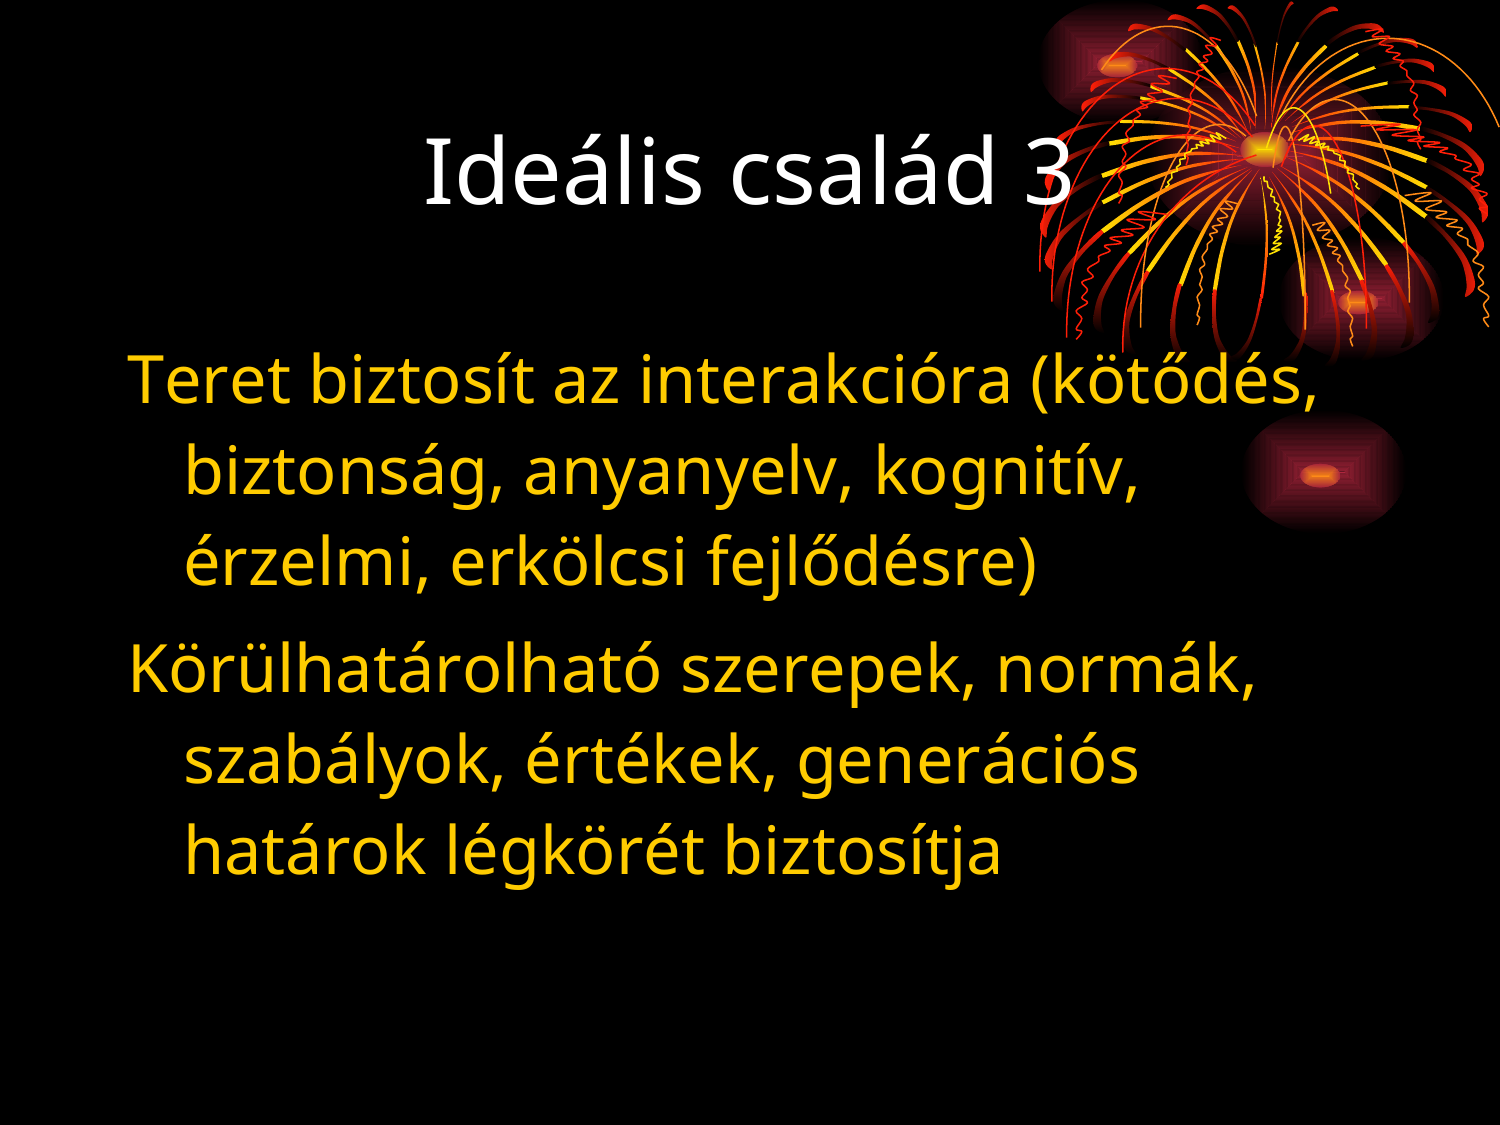

# Ideális család 3
Teret biztosít az interakcióra (kötődés, biztonság, anyanyelv, kognitív, érzelmi, erkölcsi fejlődésre)
Körülhatárolható szerepek, normák, szabályok, értékek, generációs határok légkörét biztosítja